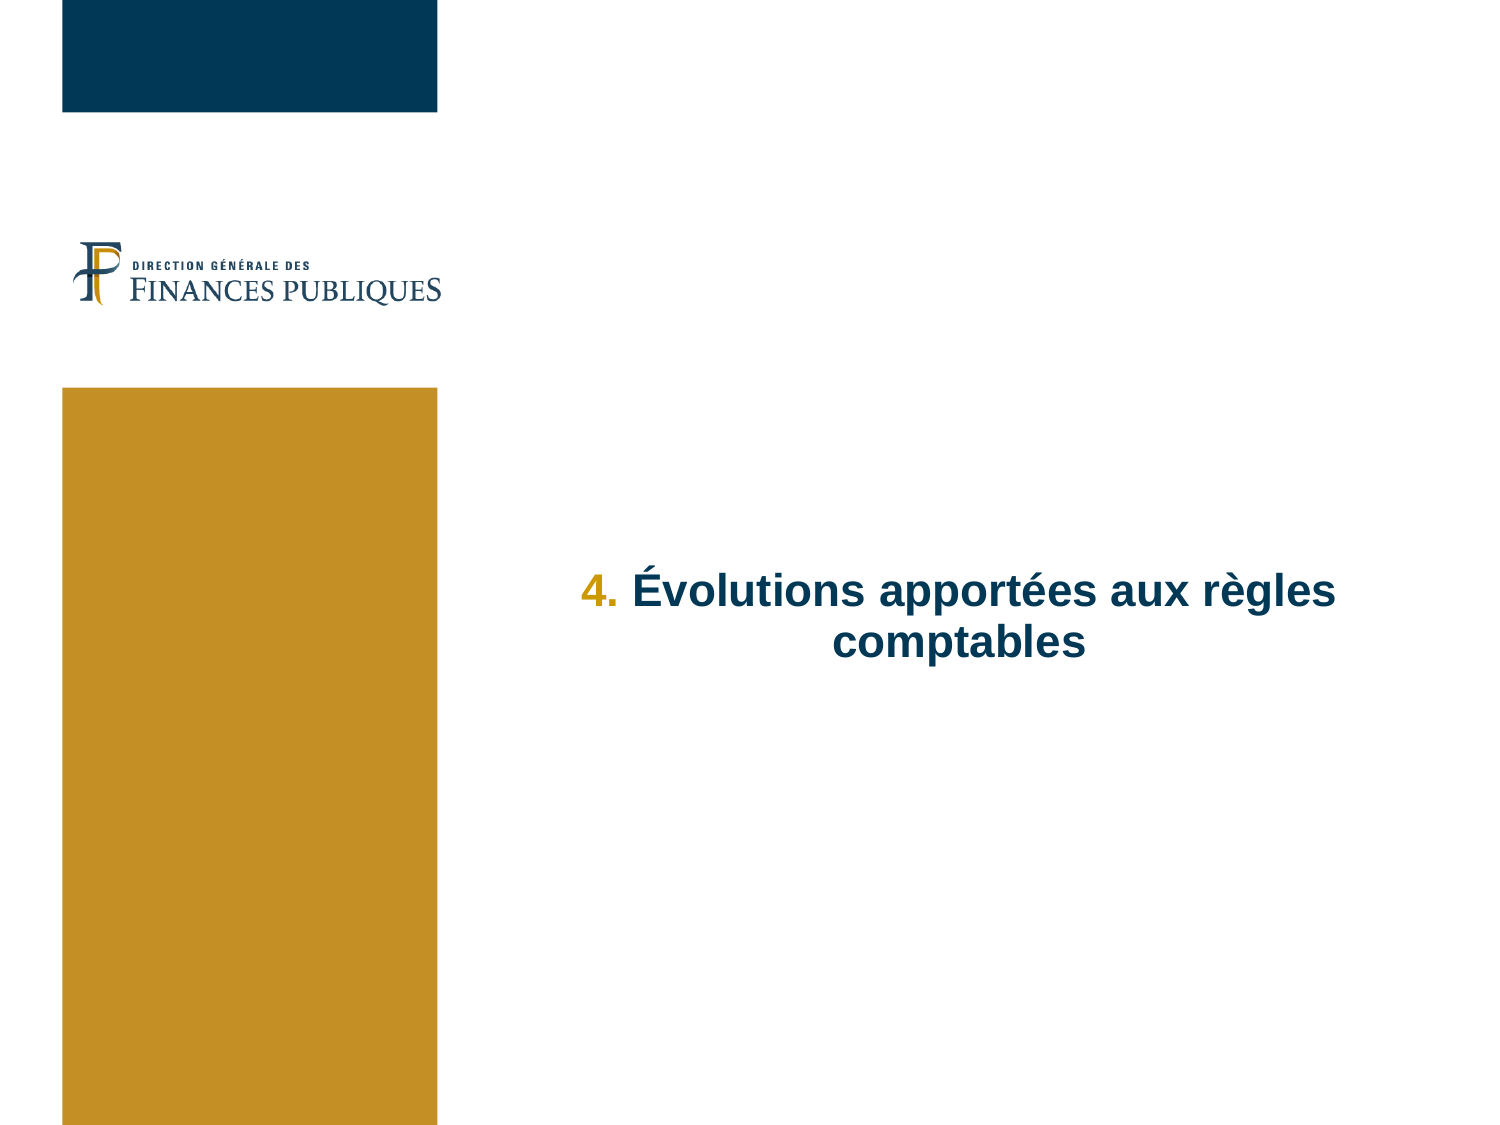

# 4. Évolutions apportées aux règles comptables